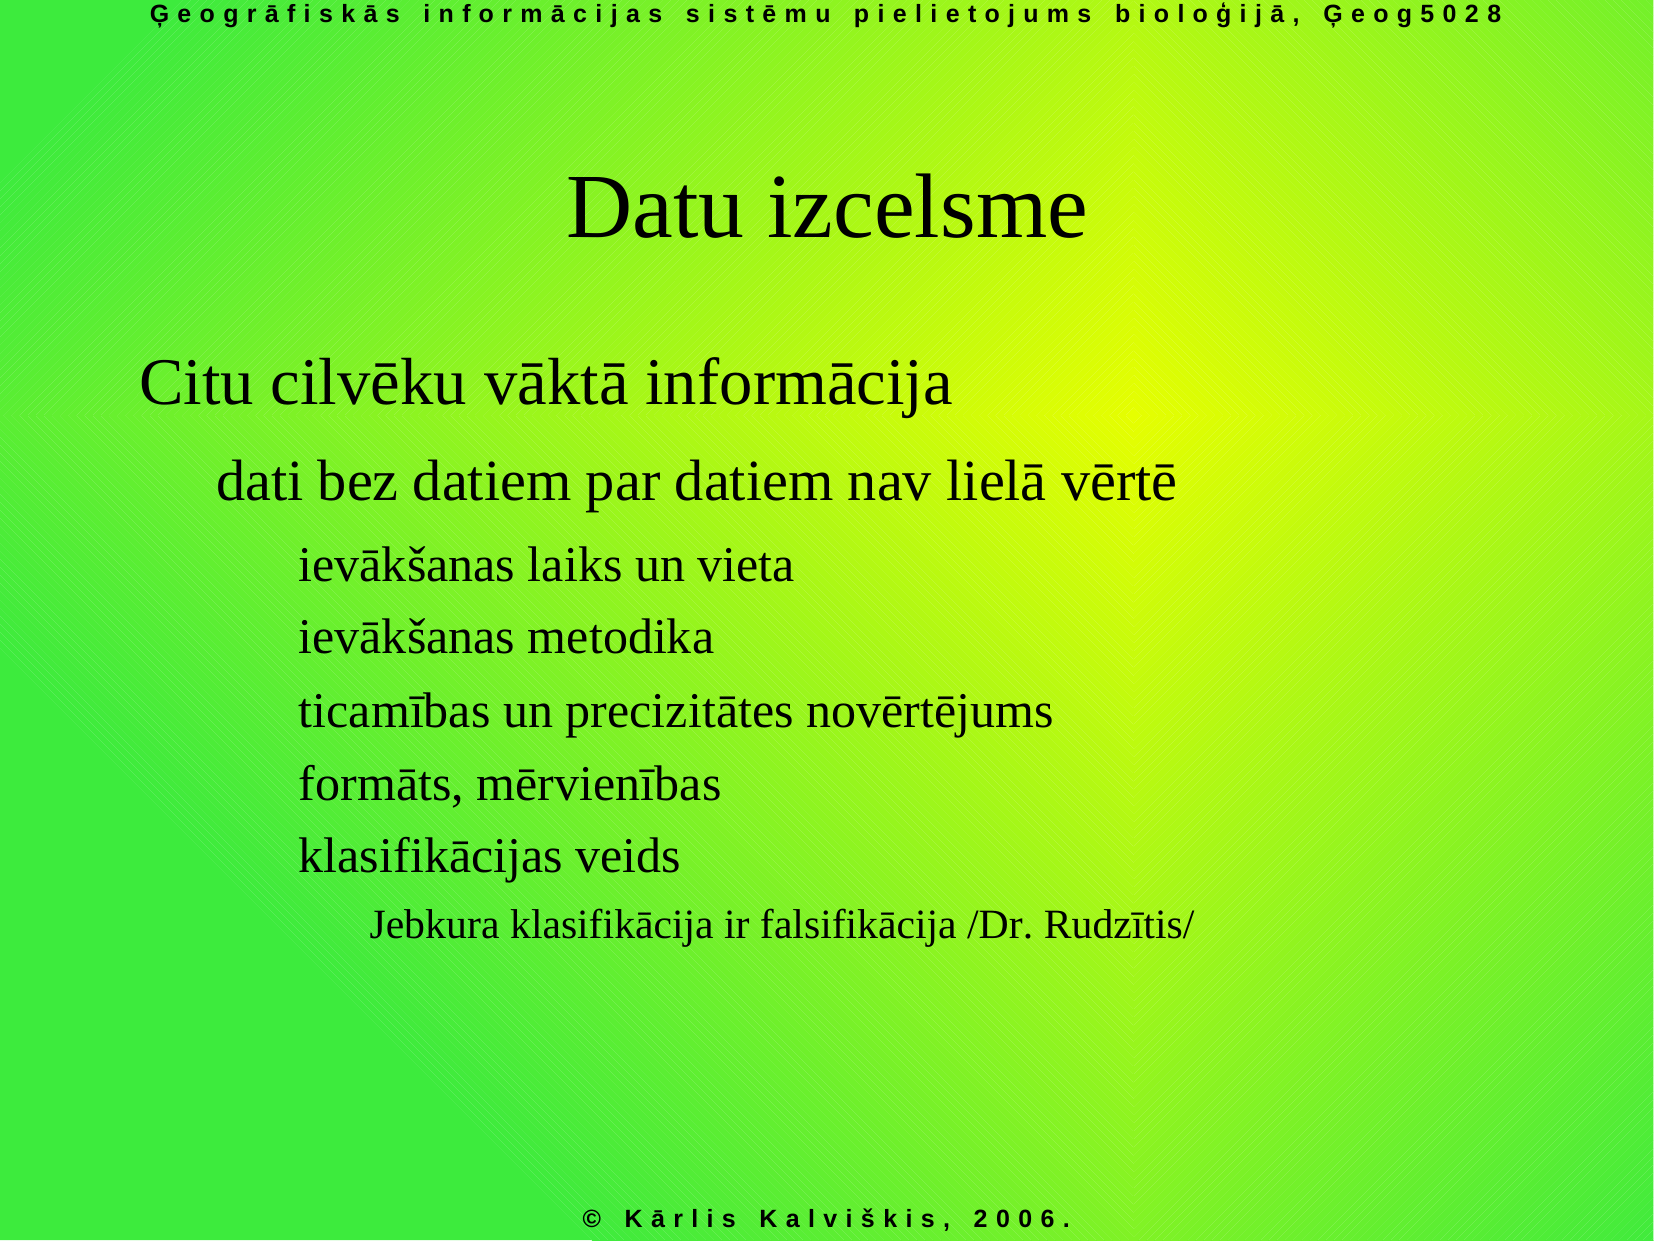

# Datu izcelsme
Citu cilvēku vāktā informācija
dati bez datiem par datiem nav lielā vērtē
ievākšanas laiks un vieta
ievākšanas metodika
ticamības un precizitātes novērtējums
formāts, mērvienības
klasifikācijas veids
Jebkura klasifikācija ir falsifikācija /Dr. Rudzītis/